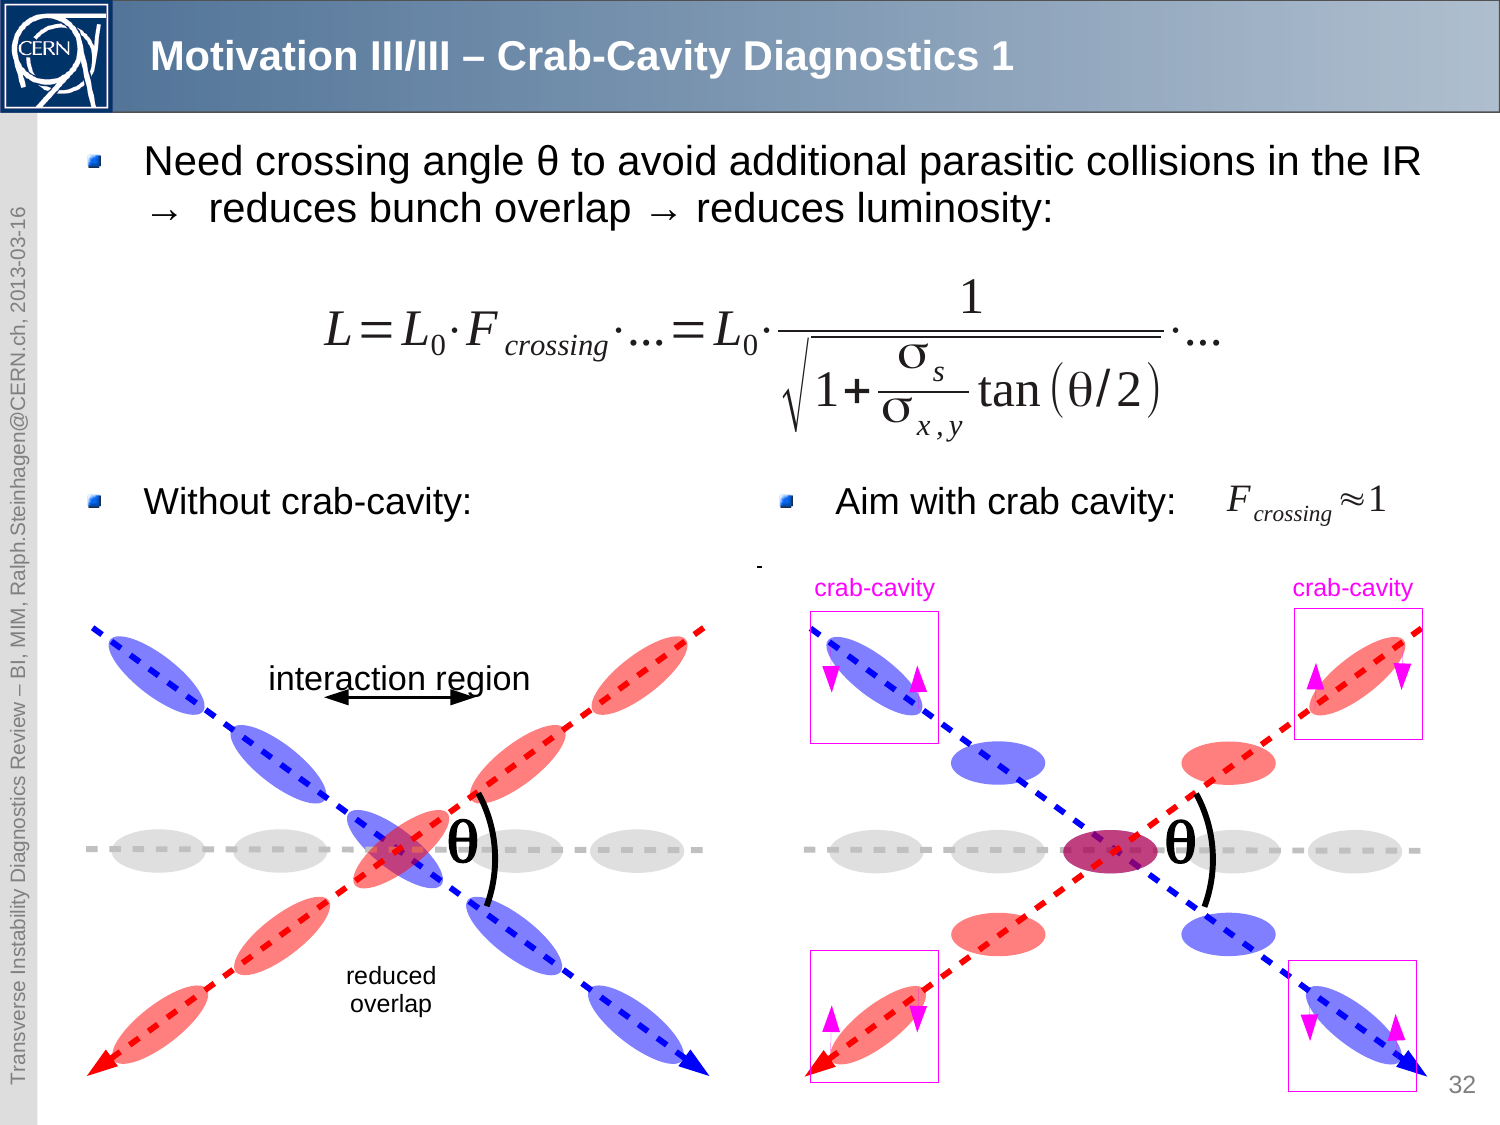

# Motivation III/III – Crab-Cavity Diagnostics 1
Need crossing angle θ to avoid additional parasitic collisions in the IR	→ reduces bunch overlap → reduces luminosity:
Without crab-cavity:
Aim with crab cavity:
crab-cavity
crab-cavity
interaction region
q
q
reduced
overlap